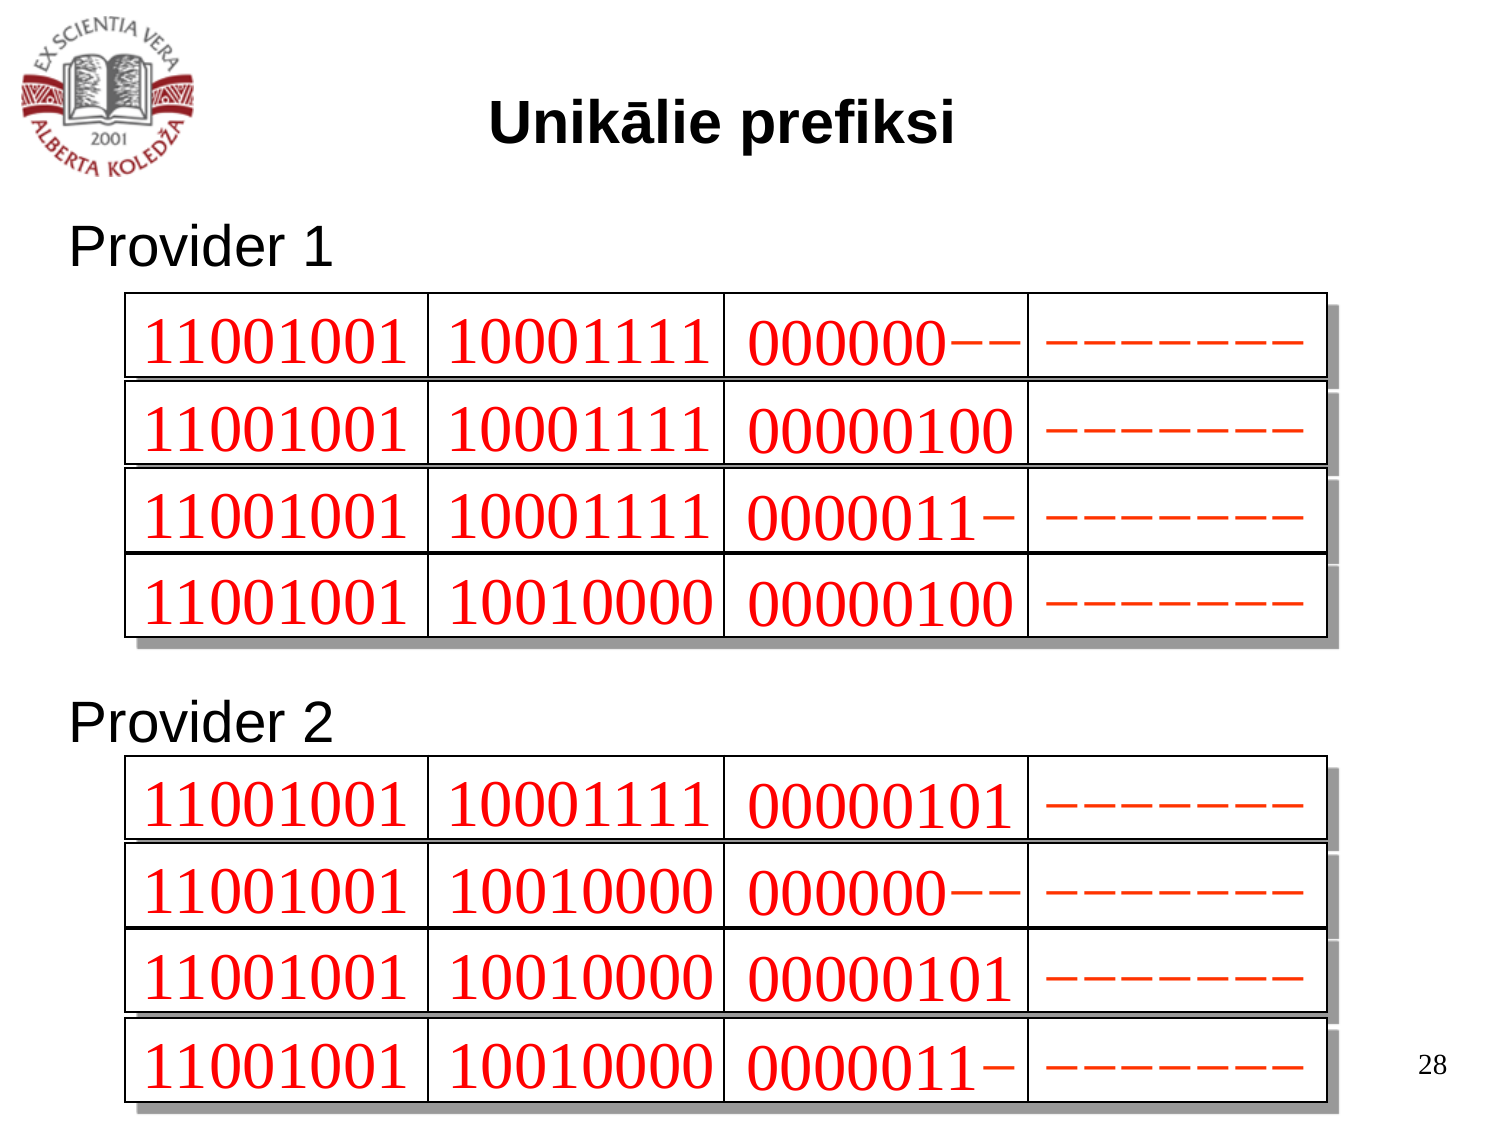

# Unikālie prefiksi
Provider 1
11001001
10001111
000000−−
−−−−−−−
11001001
10001111
00000100
−−−−−−−
11001001
10001111
0000011−
−−−−−−−
11001001
10010000
00000100
−−−−−−−
Provider 2
11001001
10001111
00000101
−−−−−−−
11001001
10010000
000000−−
−−−−−−−
11001001
10010000
00000101
−−−−−−−
11001001
10010000
0000011−
−−−−−−−